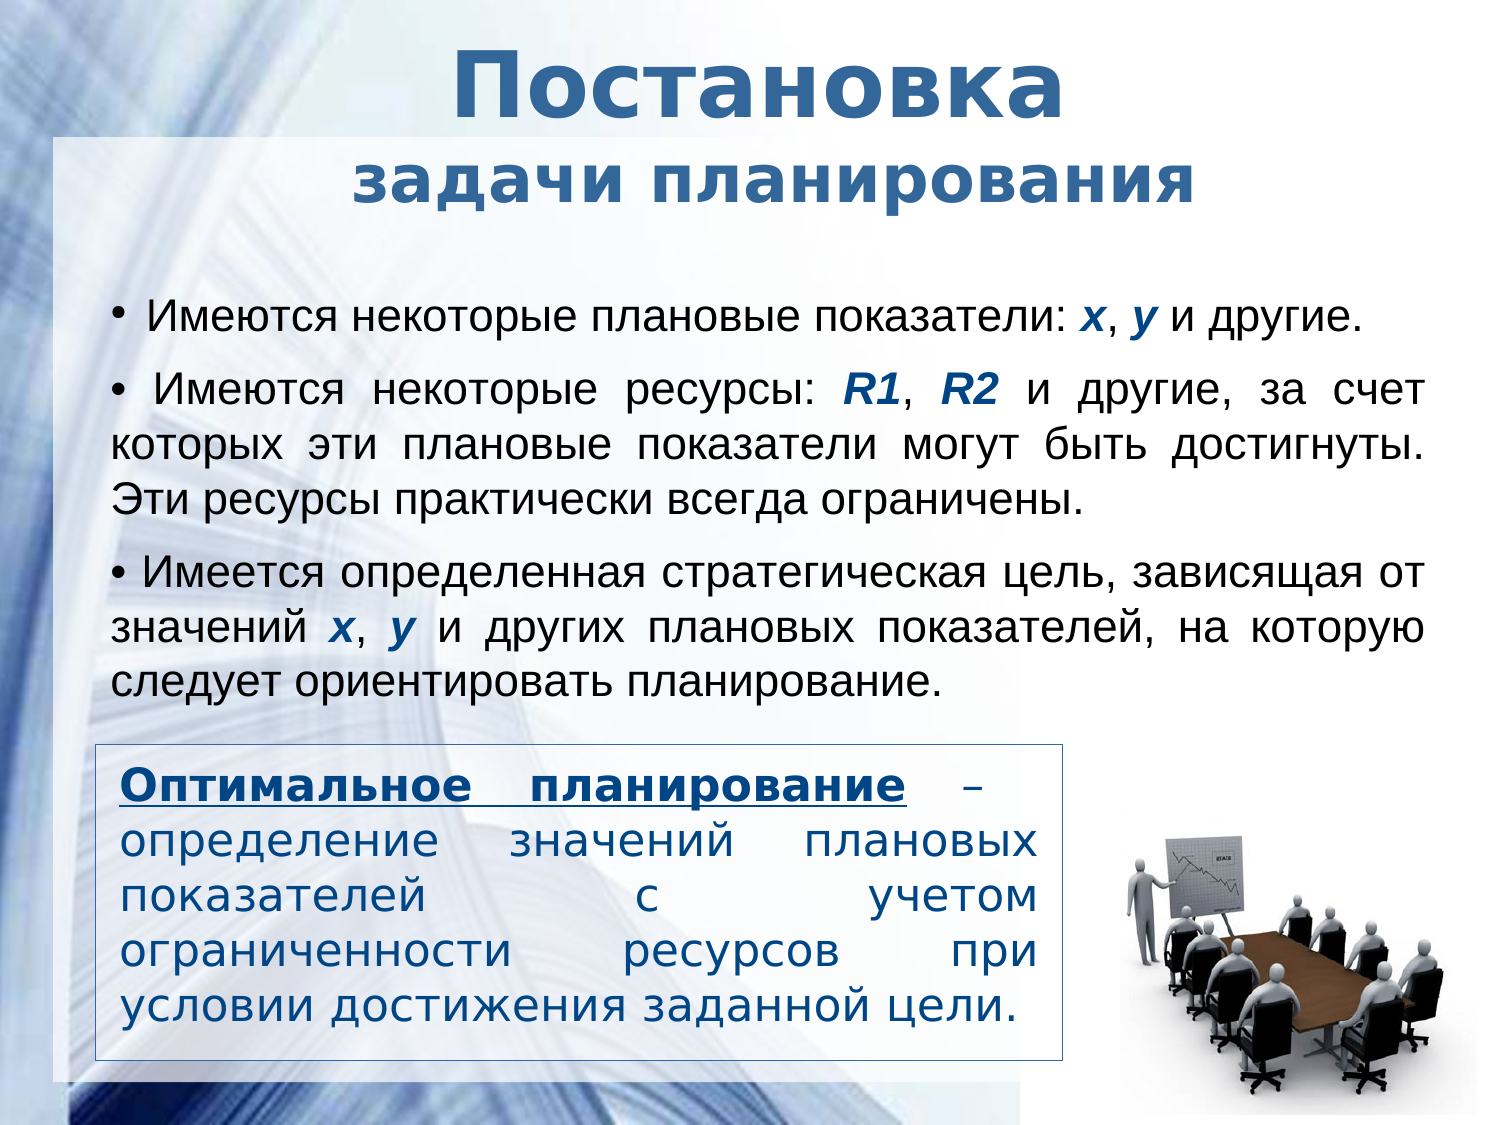

Постановка
задачи планирования
Имеются некоторые плановые показатели: х, у и другие.
• Имеются некоторые ресурсы: R1, R2 и другие, за счет которых эти плановые показатели могут быть достигнуты. Эти ресурсы практически всегда ограничены.
• Имеется определенная стратегическая цель, зависящая от значений х, у и других плановых показателей, на которую следует ориентировать планирование.
Оптимальное планирование – определение значений плановых показателей с учетом ограниченности ресурсов при условии достижения заданной цели.